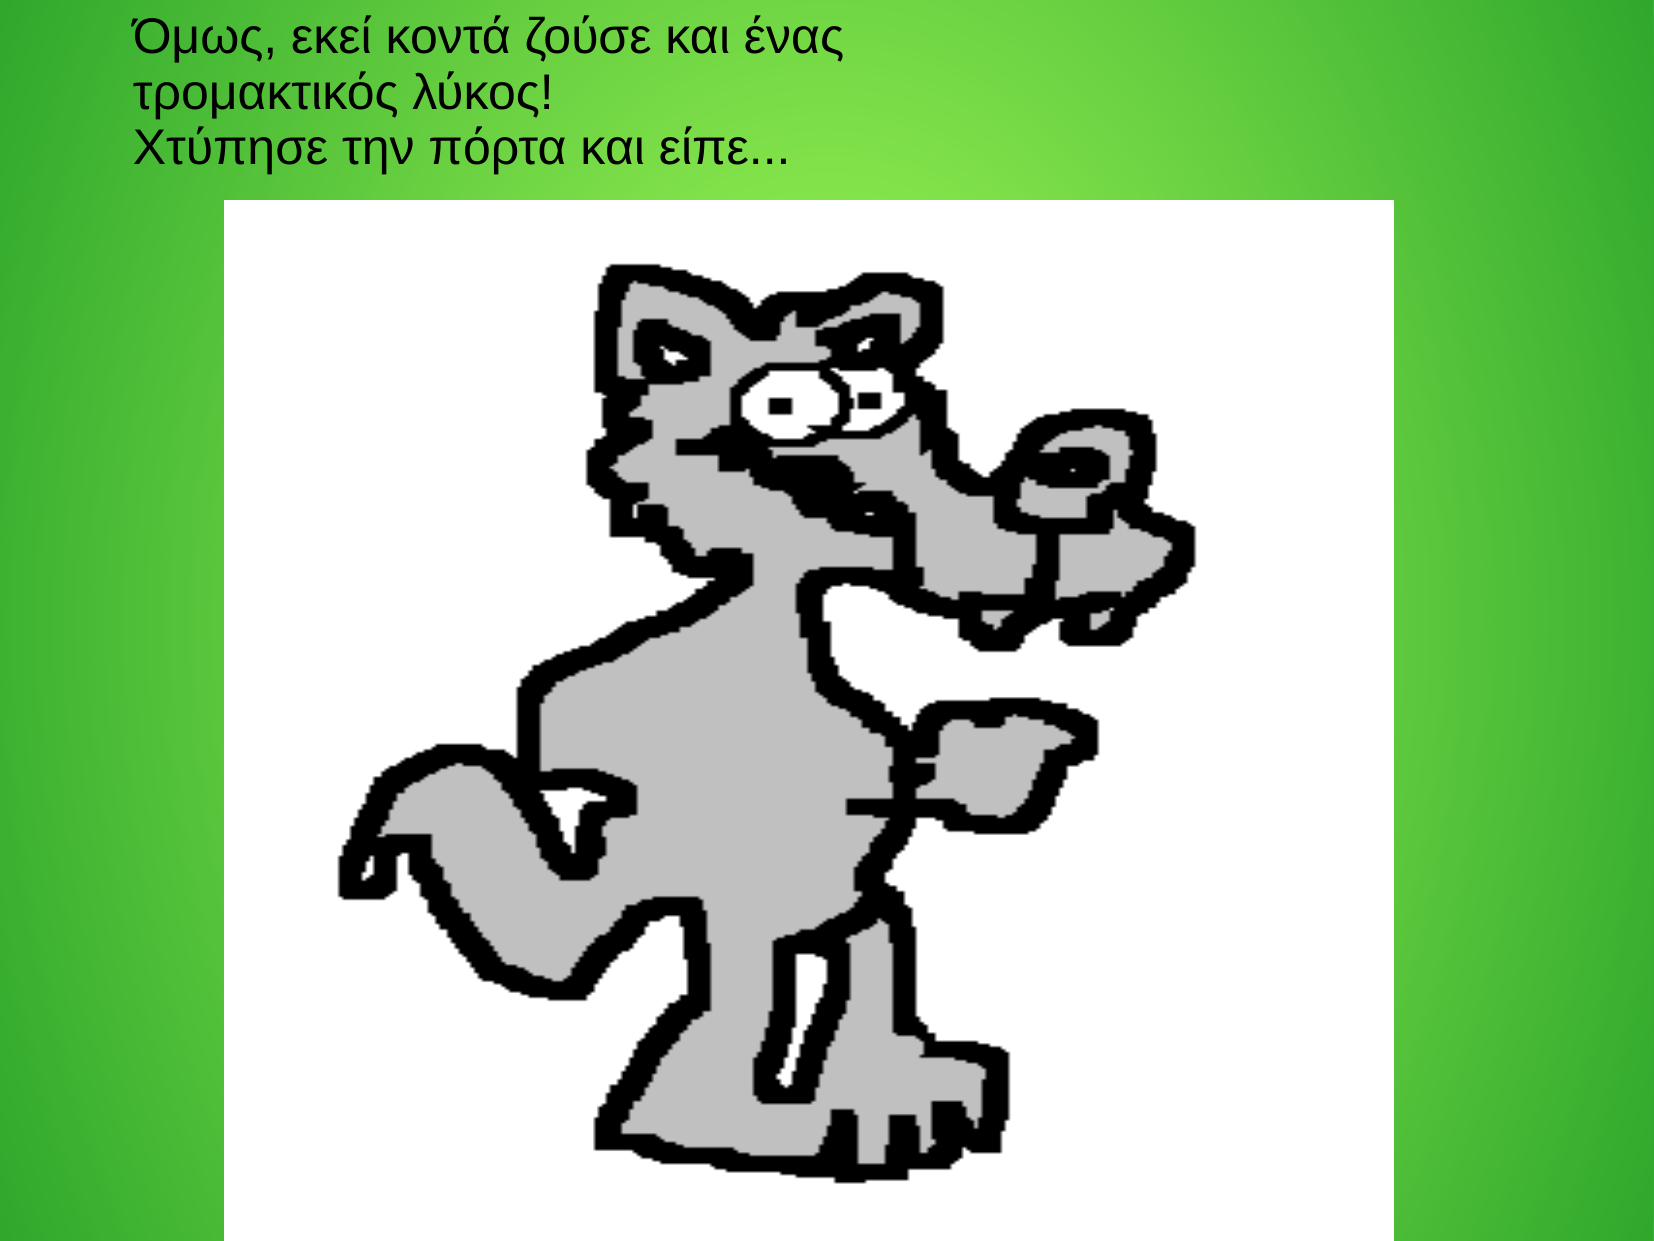

Όμως, εκεί κοντά ζούσε και ένας τρομακτικός λύκος!
Χτύπησε την πόρτα και είπε...